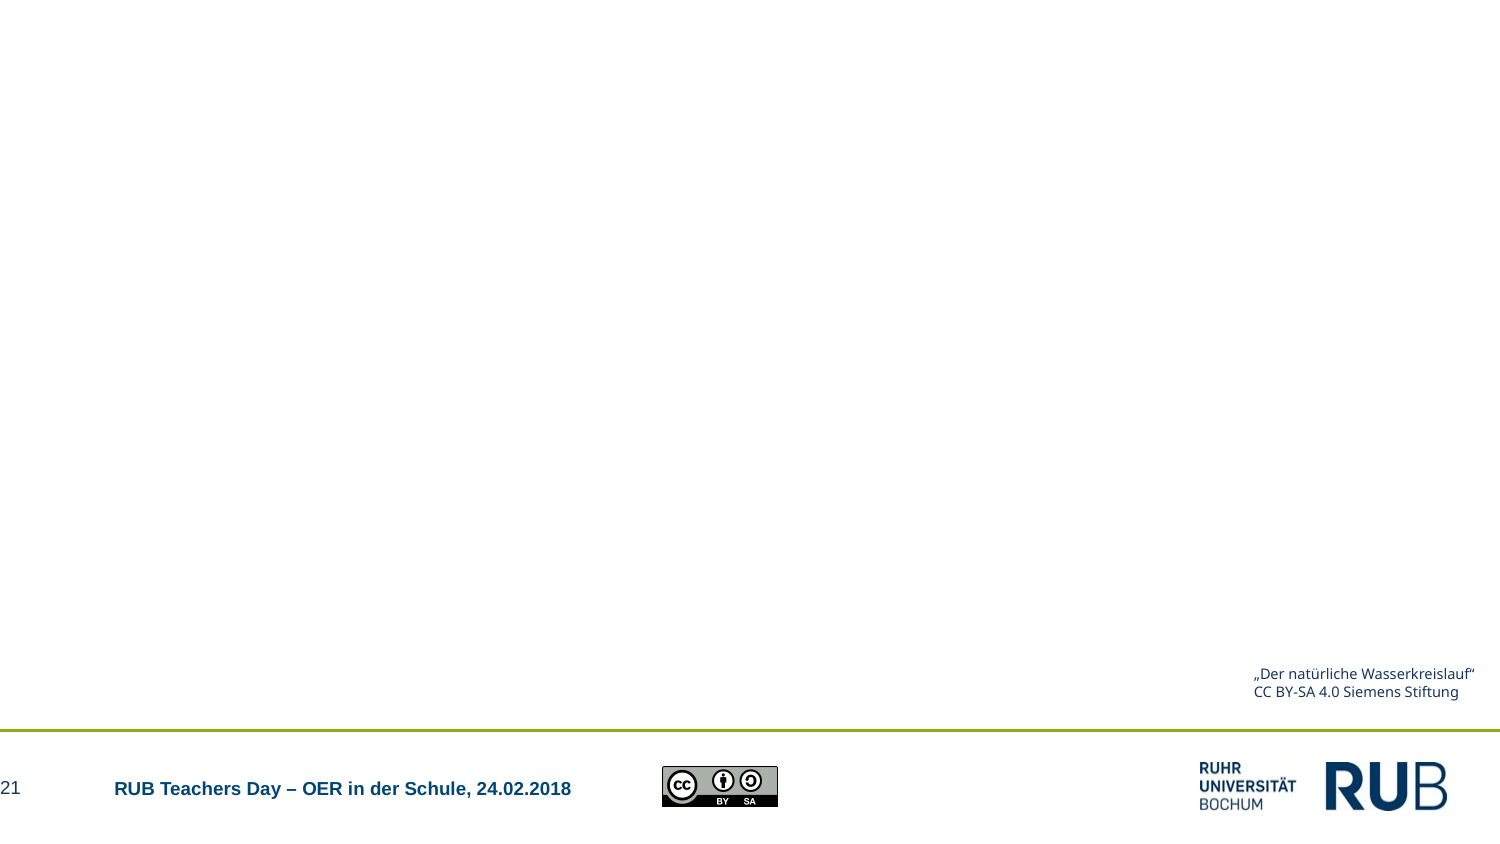

„Der natürliche Wasserkreislauf“
CC BY-SA 4.0 Siemens Stiftung
RUB Teachers Day – OER in der Schule, 24.02.2018